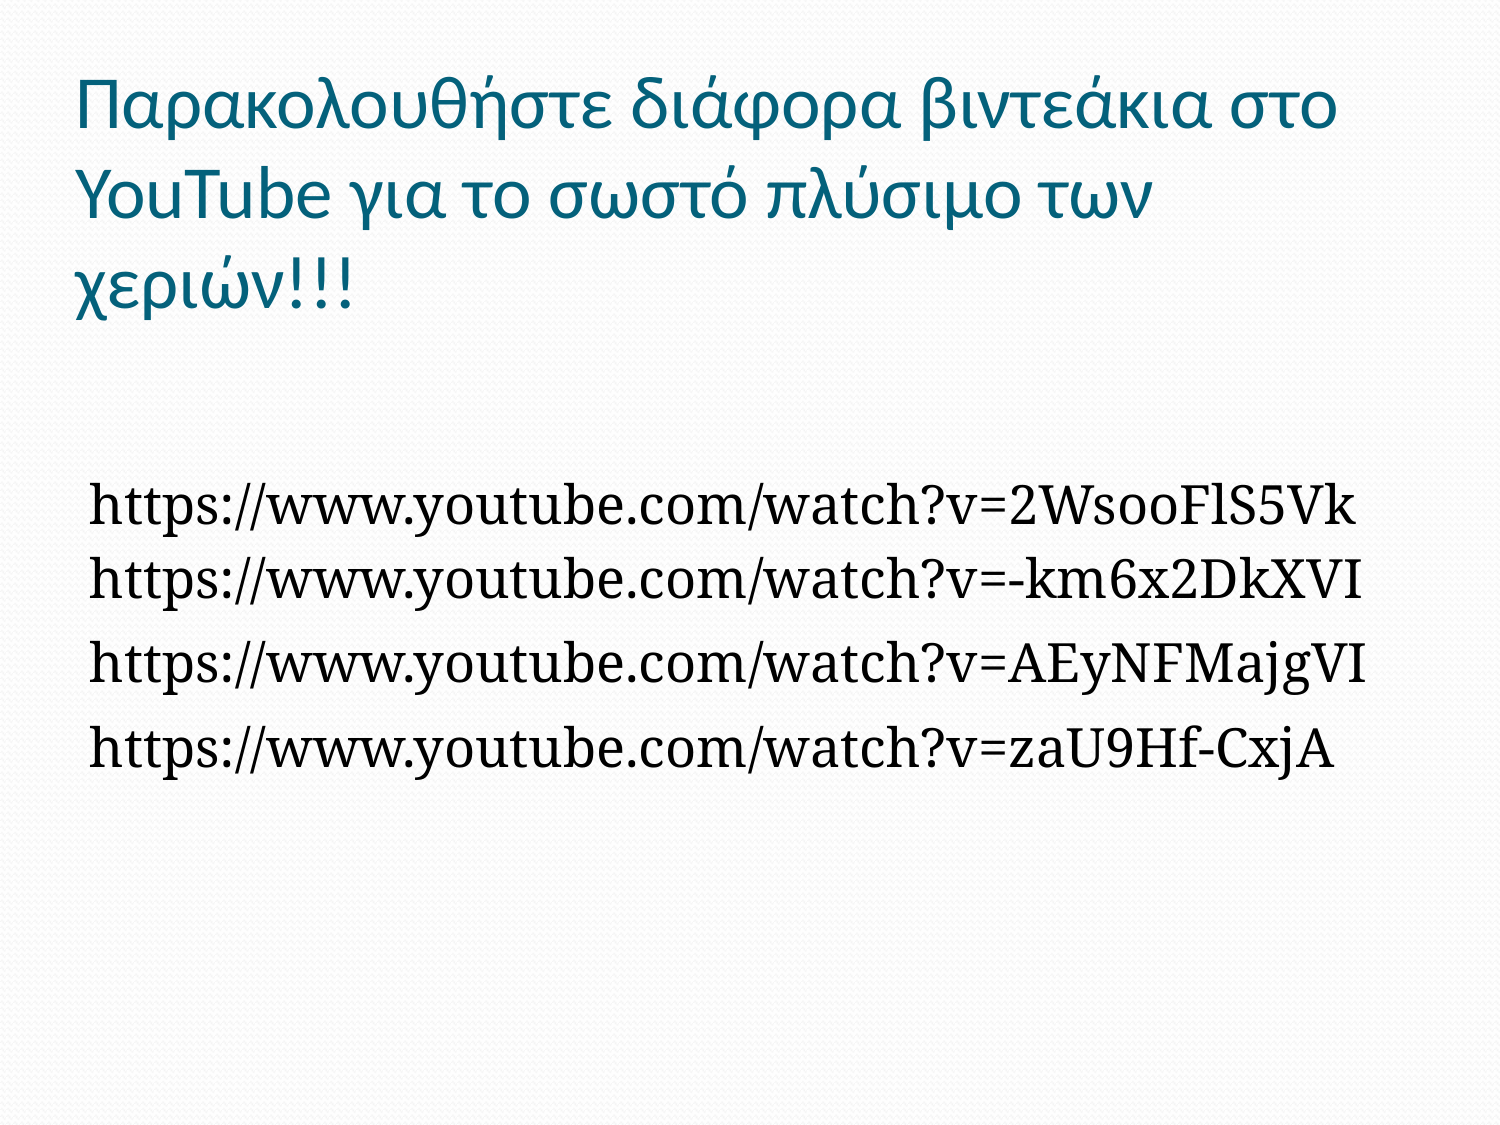

# Παρακολουθήστε διάφορα βιντεάκια στο YouTube για το σωστό πλύσιμο των χεριών!!!
https://www.youtube.com/watch?v=2WsooFlS5Vk
https://www.youtube.com/watch?v=-km6x2DkXVI
https://www.youtube.com/watch?v=AEyNFMajgVI
https://www.youtube.com/watch?v=zaU9Hf-CxjA